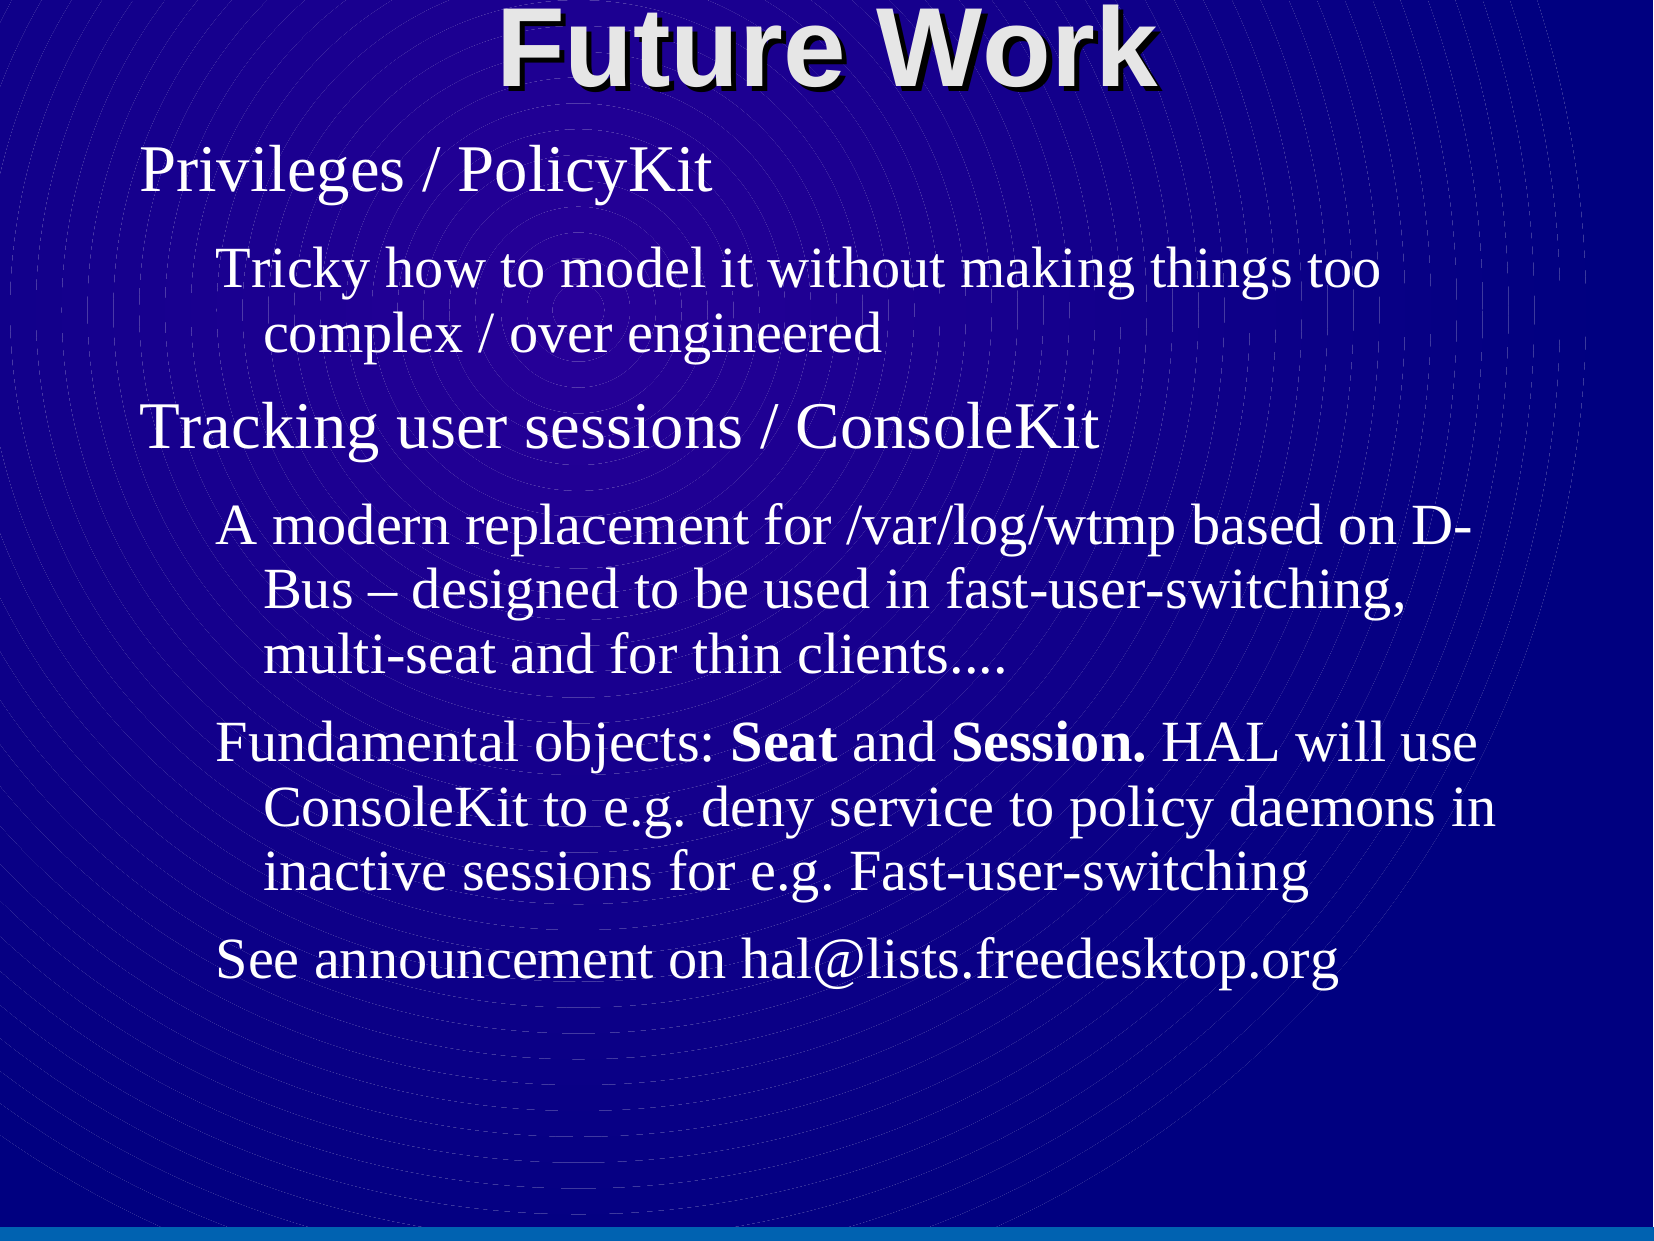

# Future Work
Privileges / PolicyKit
Tricky how to model it without making things too complex / over engineered
Tracking user sessions / ConsoleKit
A modern replacement for /var/log/wtmp based on D-Bus – designed to be used in fast-user-switching, multi-seat and for thin clients....
Fundamental objects: Seat and Session. HAL will use ConsoleKit to e.g. deny service to policy daemons in inactive sessions for e.g. Fast-user-switching
See announcement on hal@lists.freedesktop.org